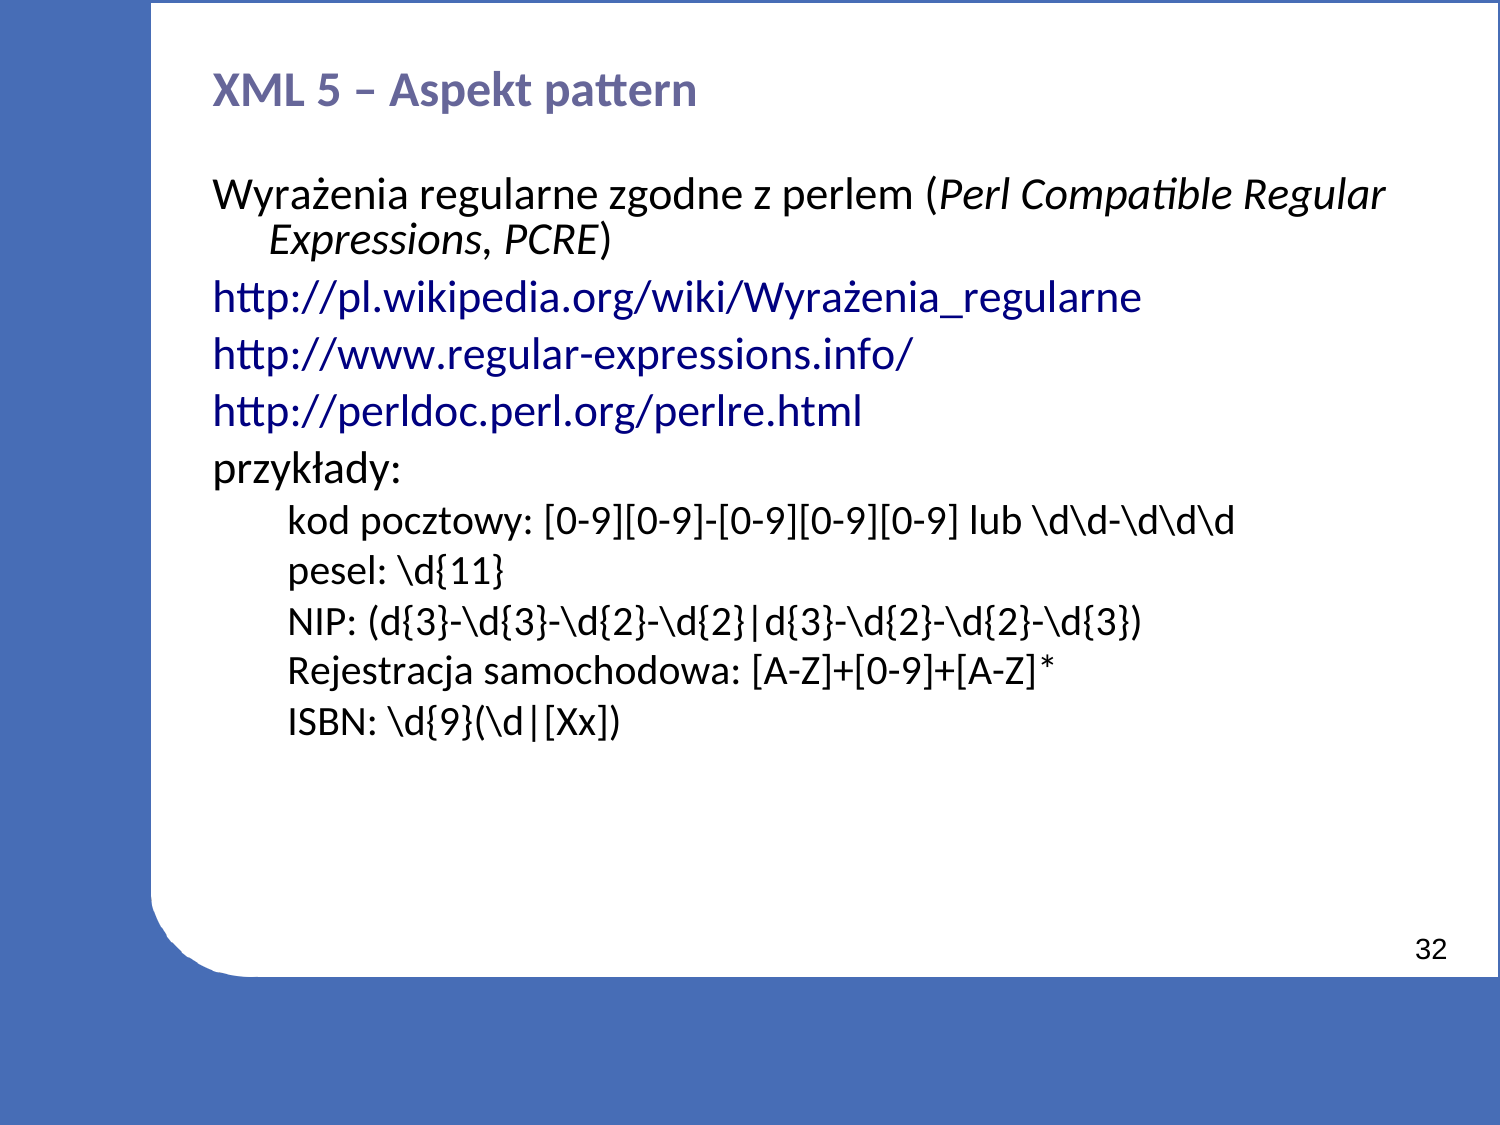

# XML 5 – Aspekt pattern
Wyrażenia regularne zgodne z perlem (Perl Compatible Regular Expressions, PCRE)
http://pl.wikipedia.org/wiki/Wyrażenia_regularne
http://www.regular-expressions.info/
http://perldoc.perl.org/perlre.html
przykłady:
kod pocztowy: [0-9][0-9]-[0-9][0-9][0-9] lub \d\d-\d\d\d
pesel: \d{11}
NIP: (d{3}-\d{3}-\d{2}-\d{2}|d{3}-\d{2}-\d{2}-\d{3})
Rejestracja samochodowa: [A-Z]+[0-9]+[A-Z]*
ISBN: \d{9}(\d|[Xx])
32